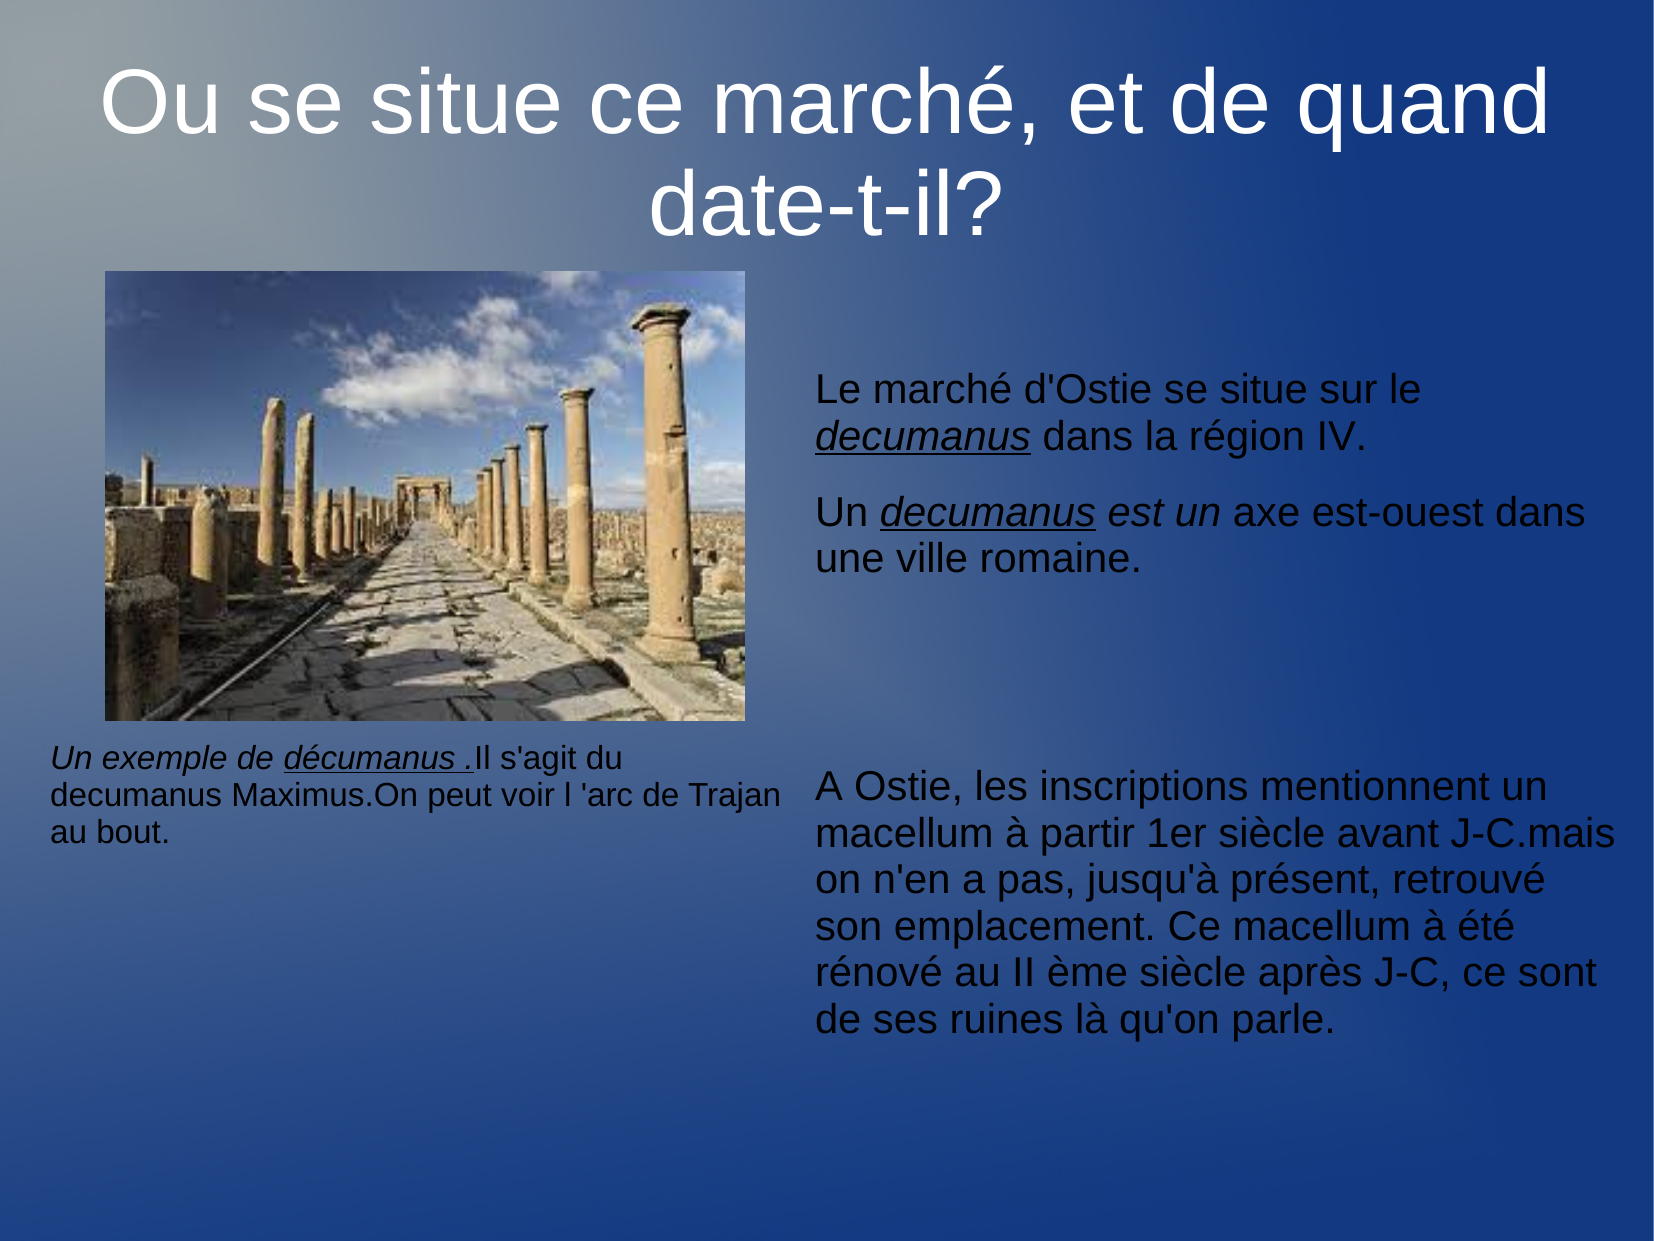

# Ou se situe ce marché, et de quand date-t-il?
Le marché d'Ostie se situe sur le decumanus dans la région IV.
Un decumanus est un axe est-ouest dans une ville romaine.
A Ostie, les inscriptions mentionnent un macellum à partir 1er siècle avant J-C.mais on n'en a pas, jusqu'à présent, retrouvé son emplacement. Ce macellum à été rénové au II ème siècle après J-C, ce sont de ses ruines là qu'on parle.
Un exemple de décumanus .Il s'agit du decumanus Maximus.On peut voir l 'arc de Trajan au bout.